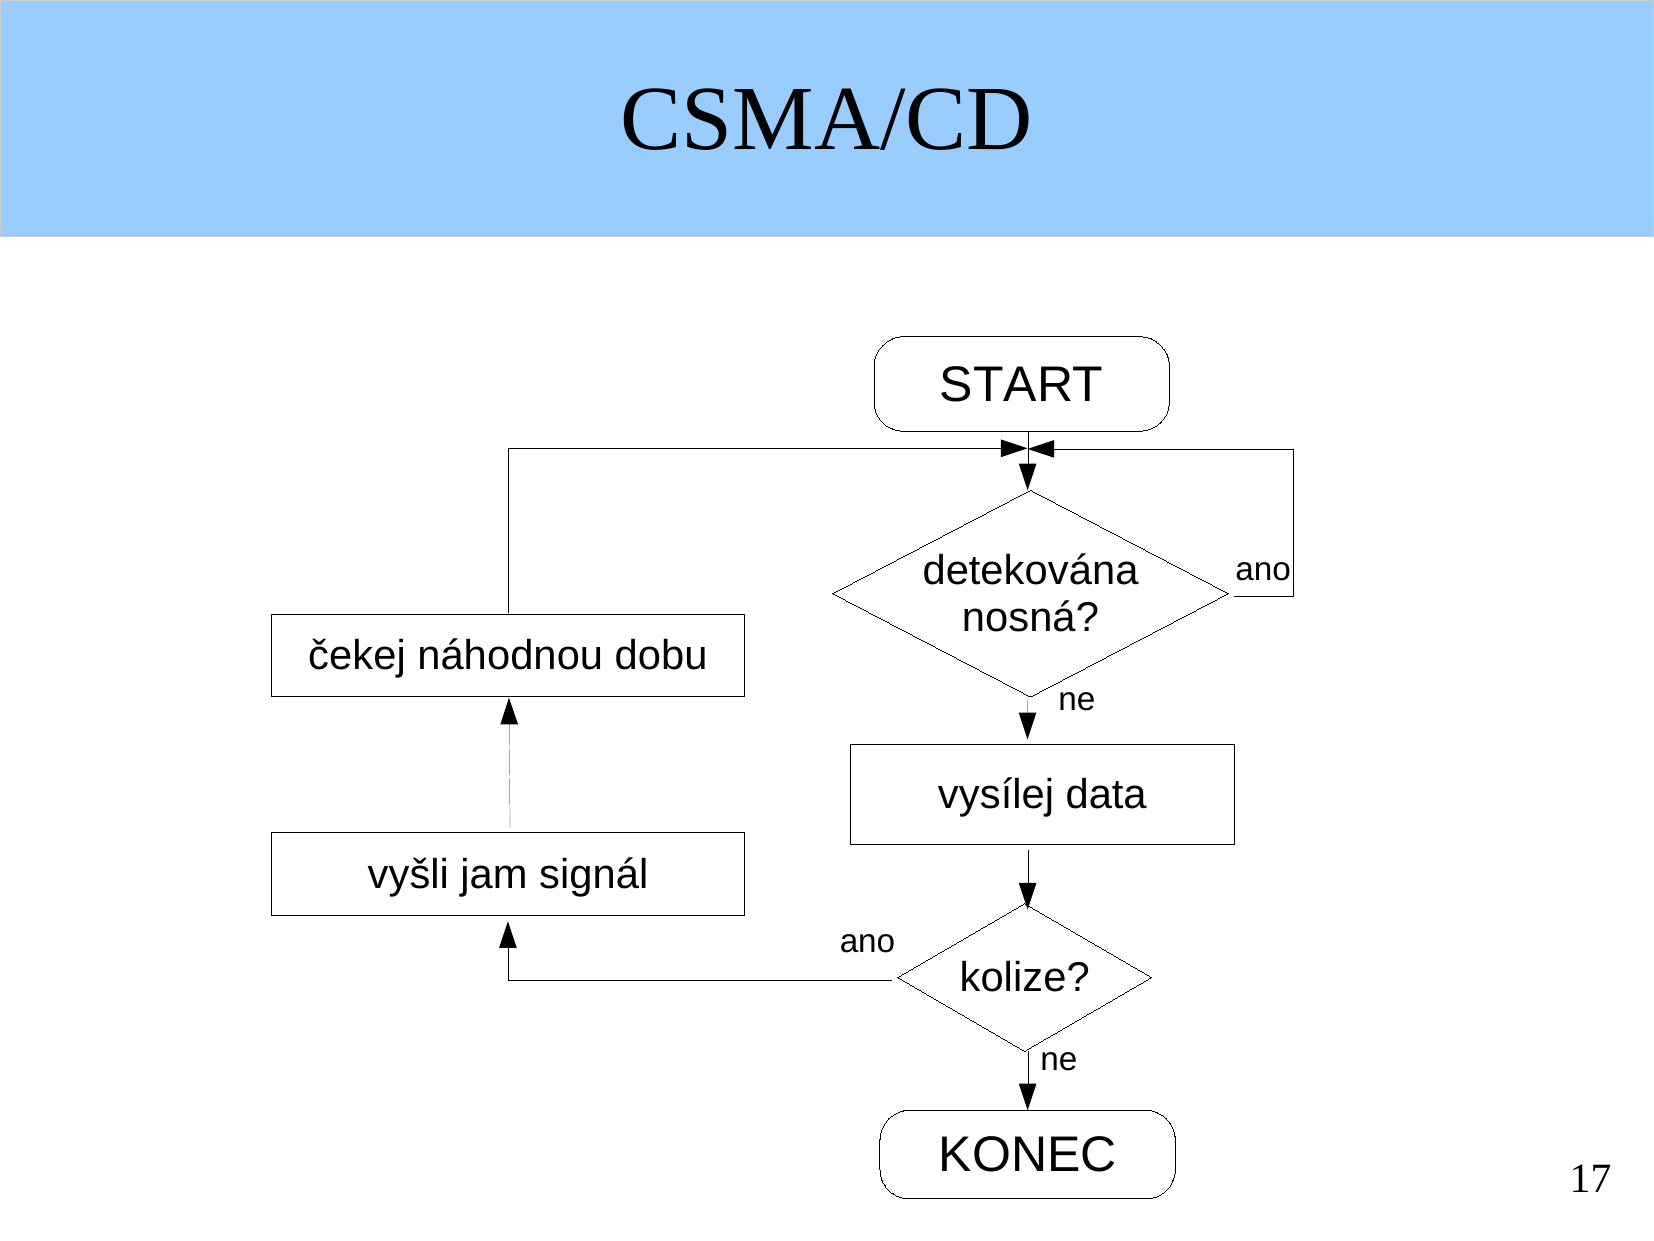

# CSMA/CD
START
detekována
nosná?
ano
čekej náhodnou dobu
ne
vysílej data
vyšli jam signál
kolize?
ano
ne
KONEC